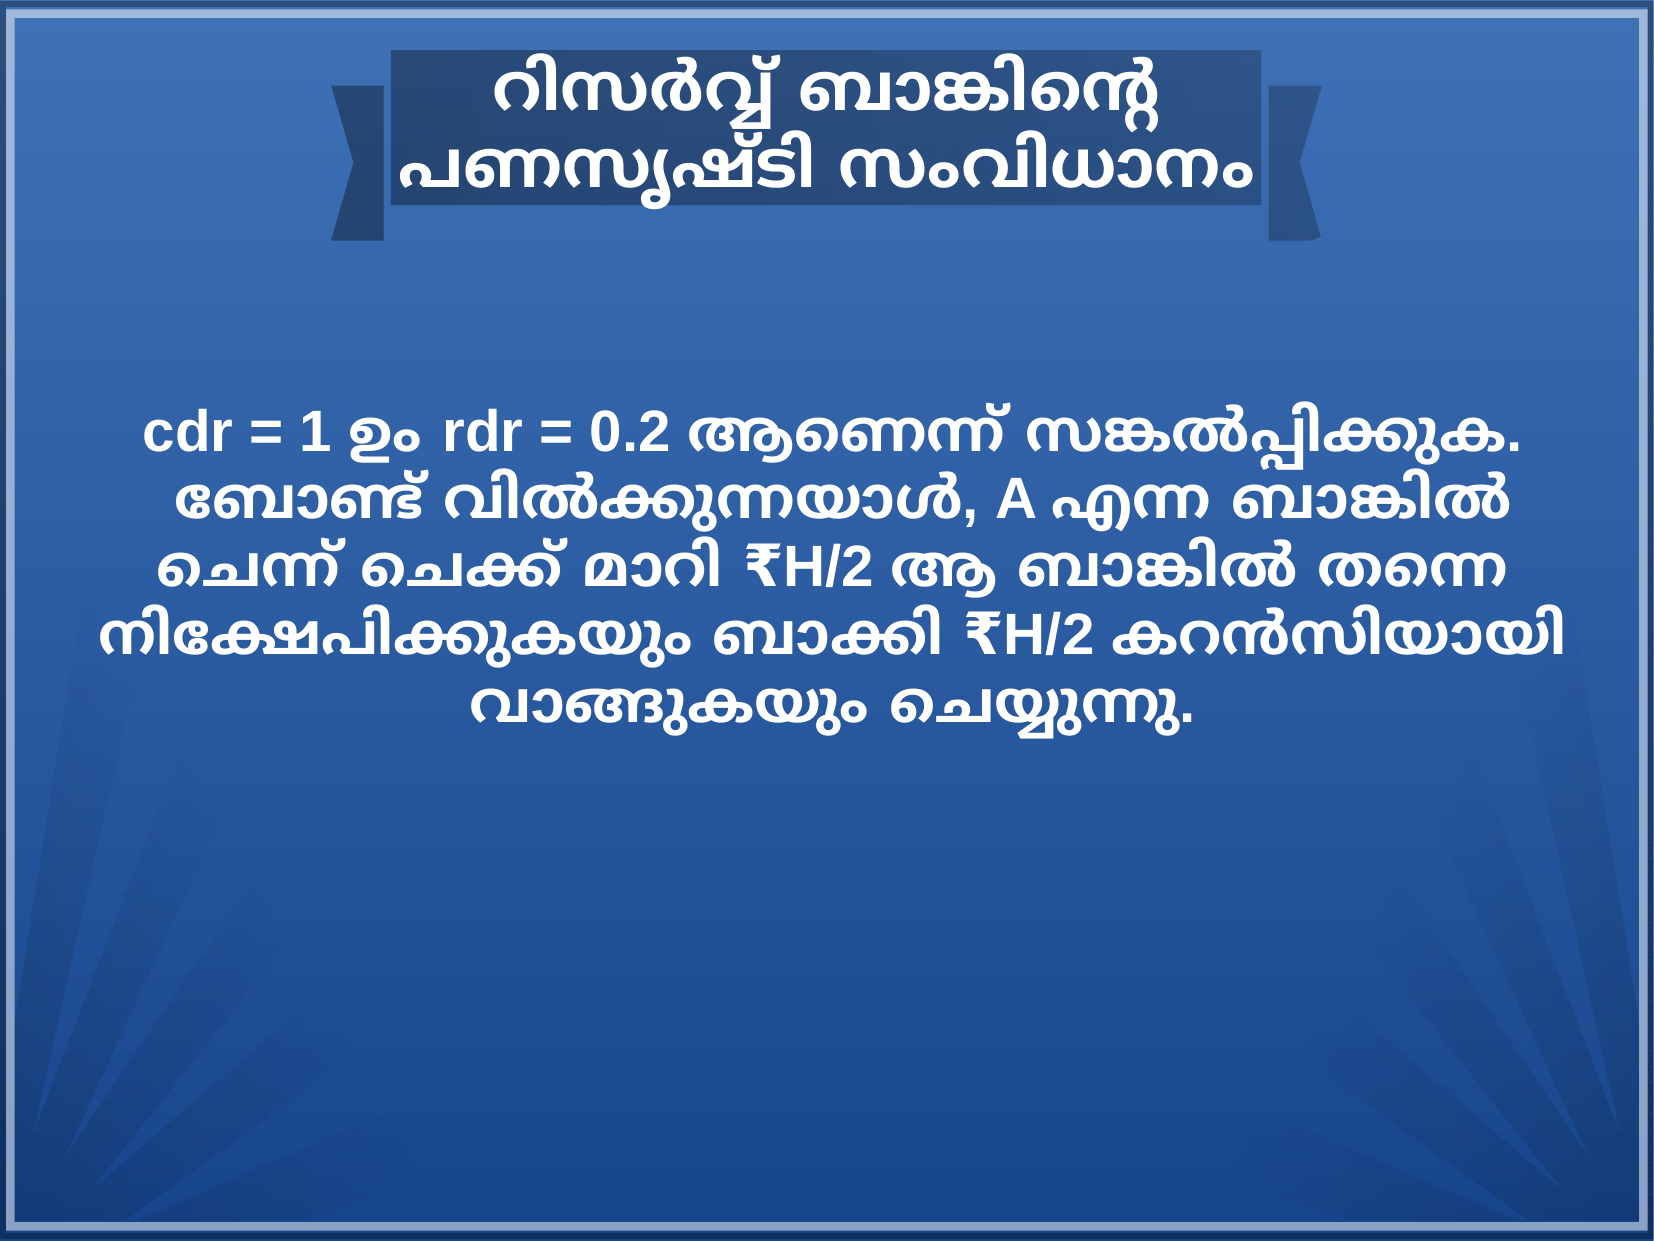

# റിസർവ്വ് ബാങ്കിന്റെ പണസൃഷ്ടി സംവിധാനം
cdr = 1 ഉം rdr = 0.2 ആണെന്ന് സങ്കൽപ്പിക്കുക.
 ബോണ്ട് വിൽക്കുന്നയാൾ, A എന്ന ബാങ്കിൽ ചെന്ന് ചെക്ക് മാറി ₹H/2 ആ ബാങ്കിൽ തന്നെ നിക്ഷേപിക്കുകയും ബാക്കി ₹H/2 കറൻസിയായി വാങ്ങുകയും ചെയ്യുന്നു.